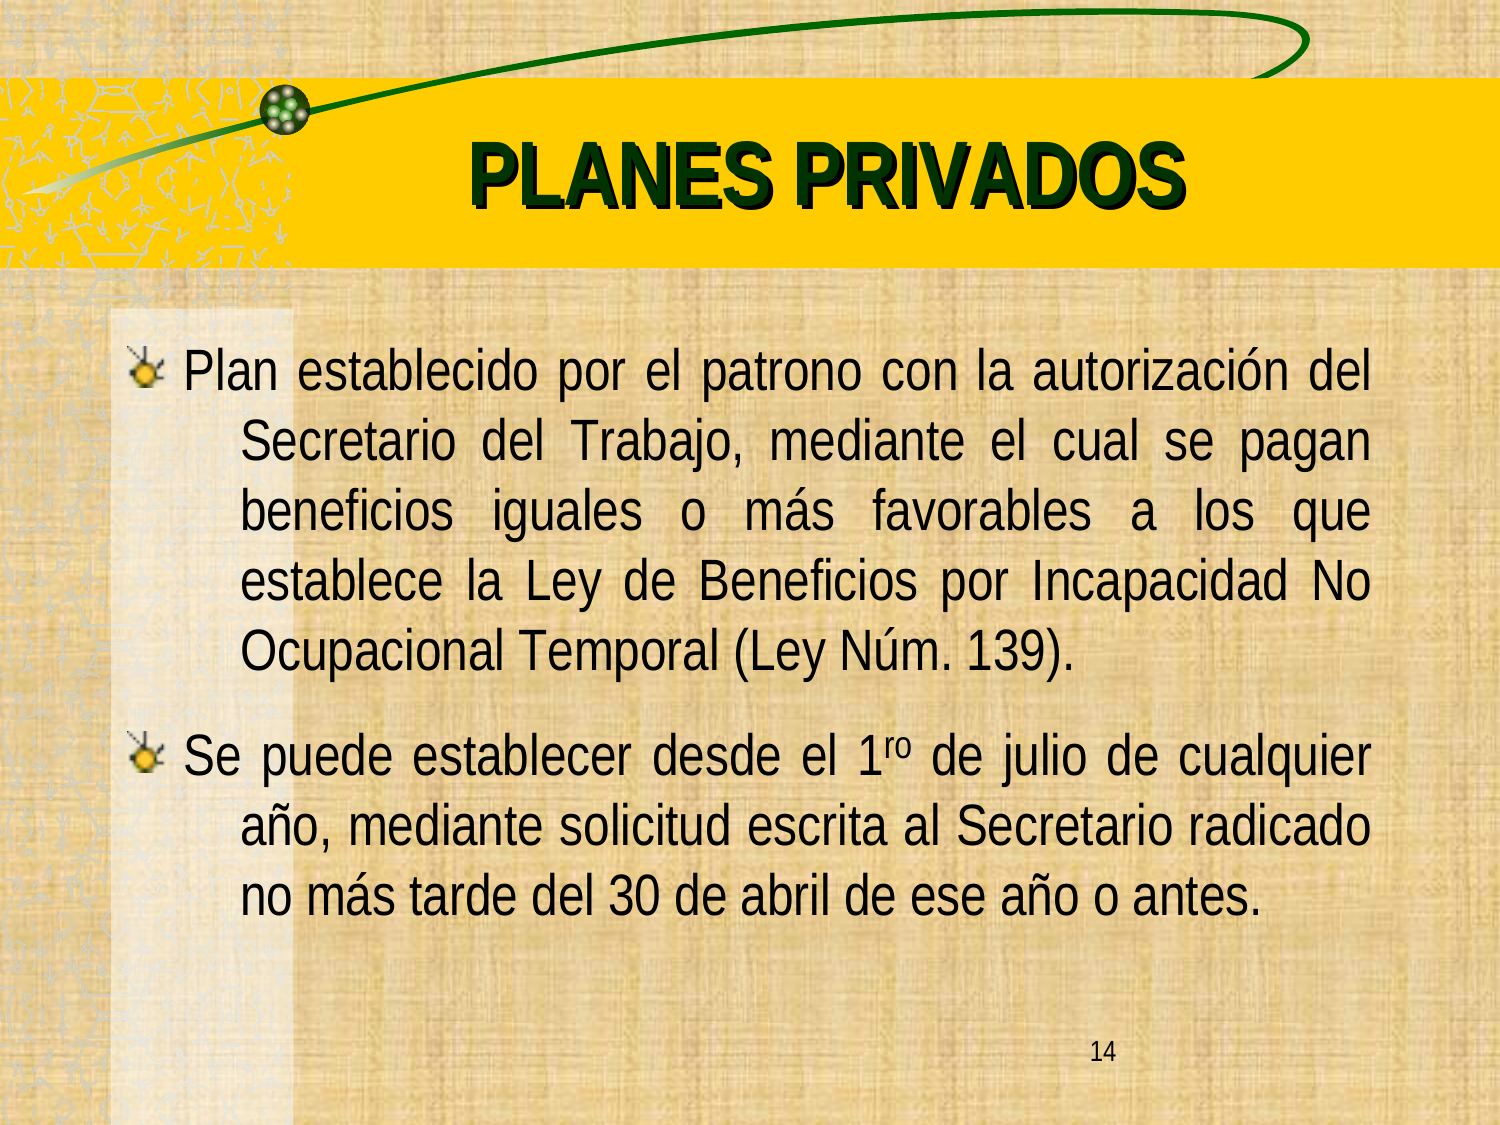

# PLANES PRIVADOS
Plan establecido por el patrono con la autorización del Secretario del Trabajo, mediante el cual se pagan beneficios iguales o más favorables a los que establece la Ley de Beneficios por Incapacidad No Ocupacional Temporal (Ley Núm. 139).
Se puede establecer desde el 1ro de julio de cualquier año, mediante solicitud escrita al Secretario radicado no más tarde del 30 de abril de ese año o antes.